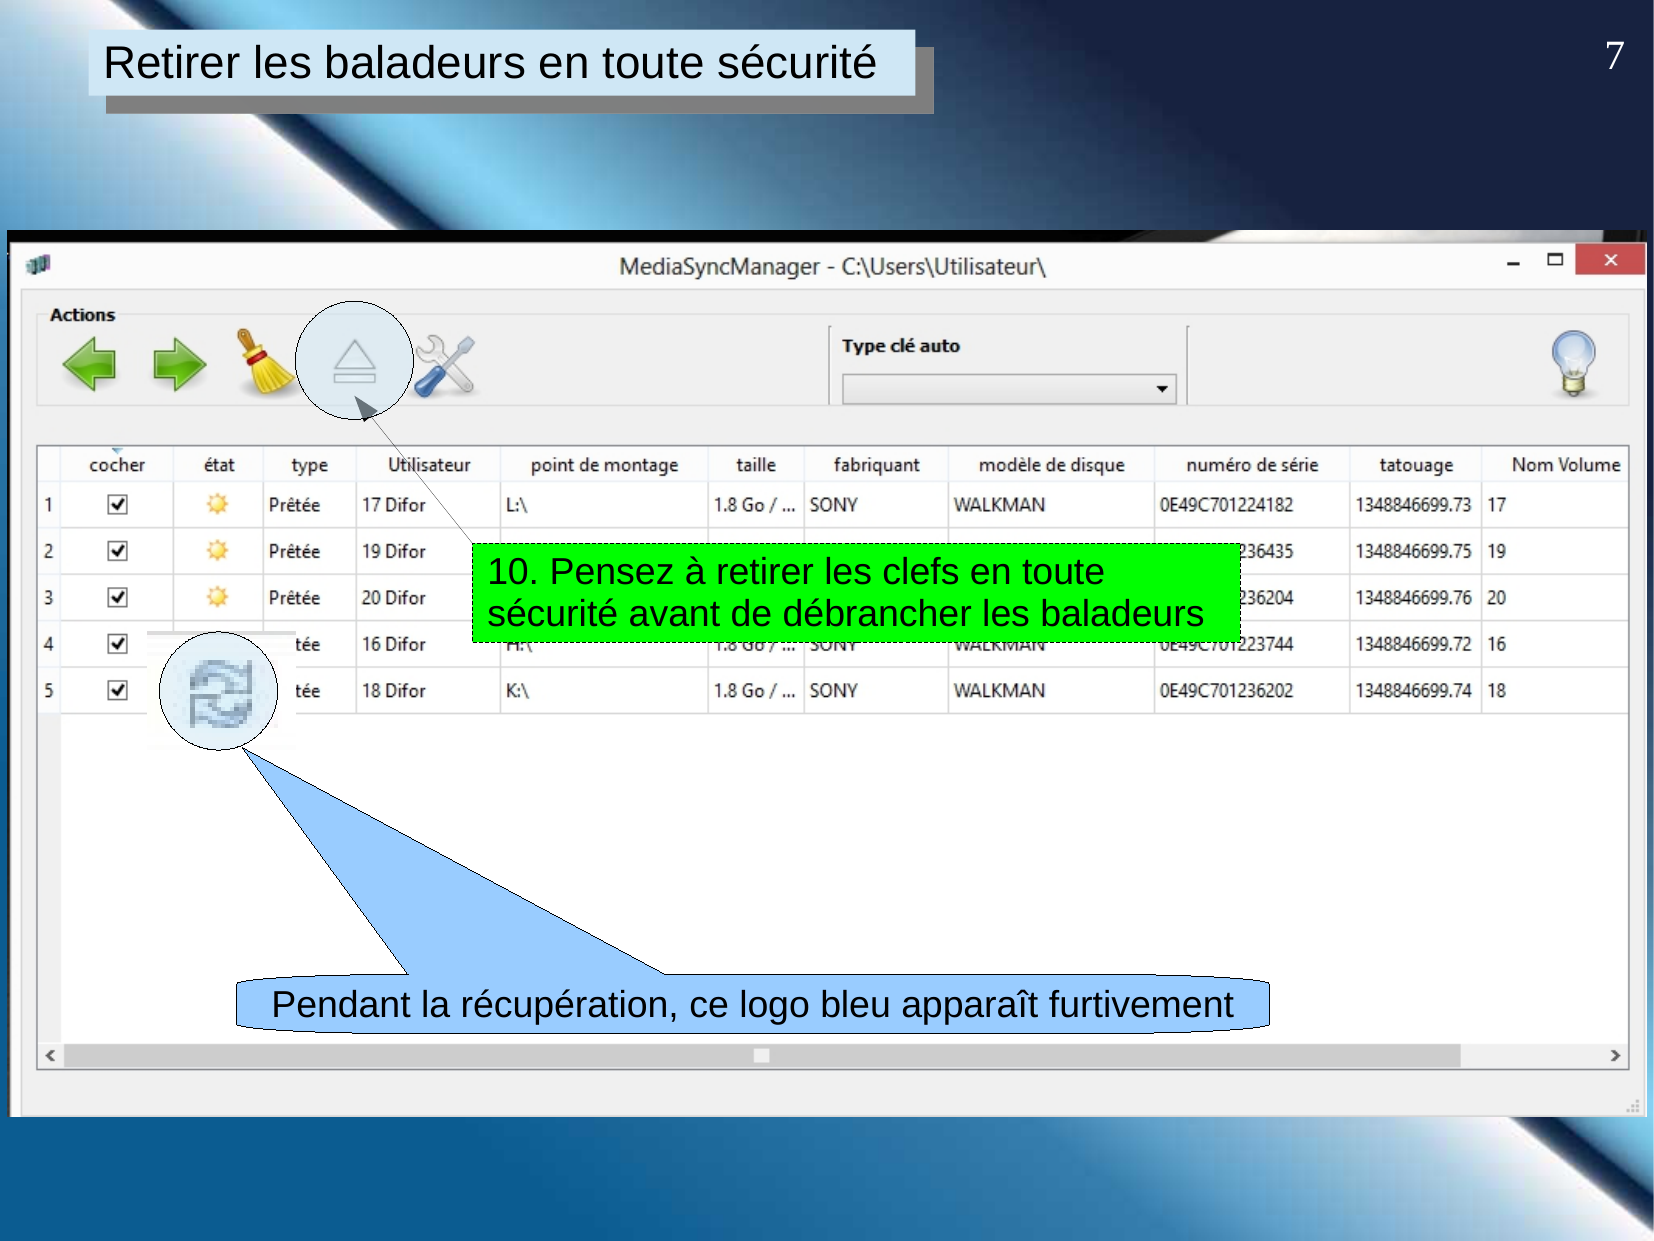

Retirer les baladeurs en toute sécurité
7
10. Pensez à retirer les clefs en toute sécurité avant de débrancher les baladeurs
Pendant la récupération, ce logo bleu apparaît furtivement